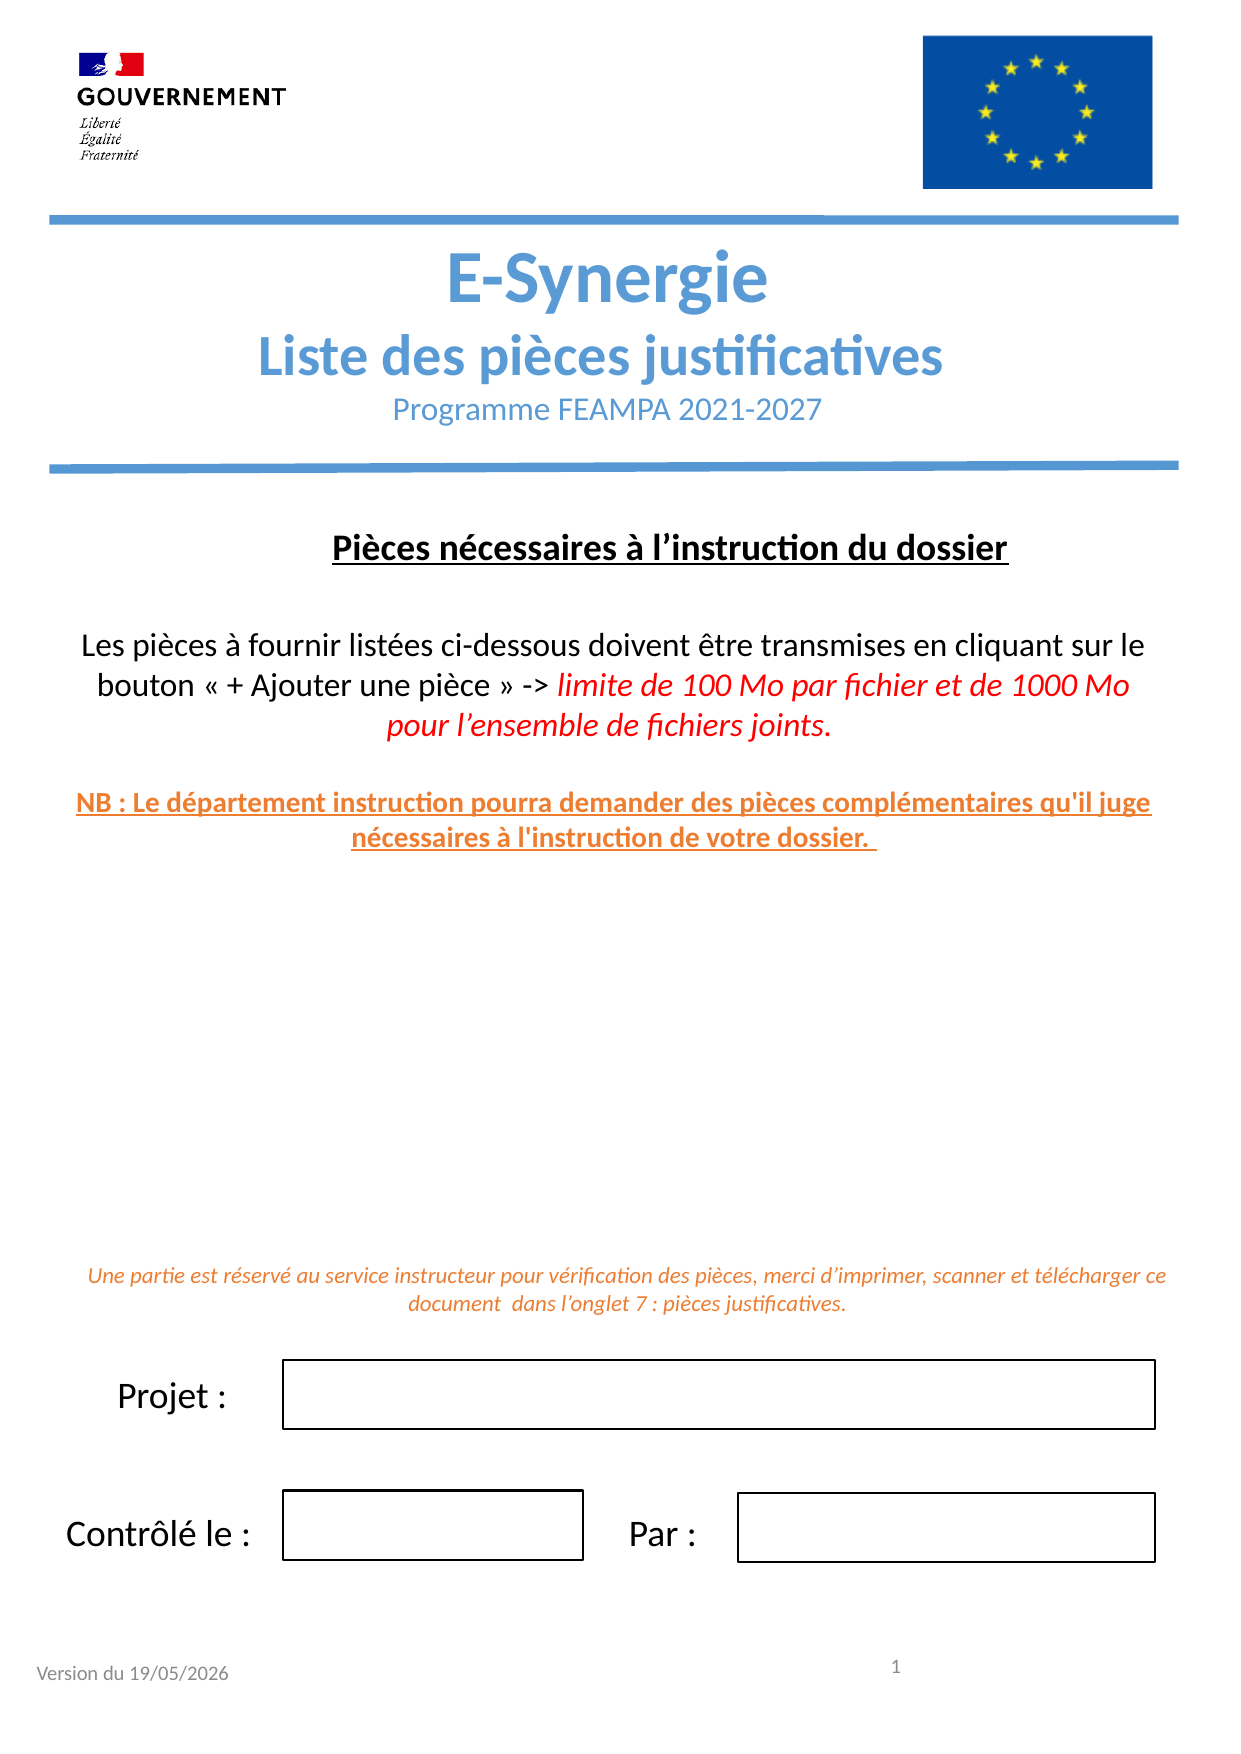

E-Synergie
Liste des pièces justificatives
Programme FEAMPA 2021-2027
Pièces nécessaires à l’instruction du dossier
Les pièces à fournir listées ci-dessous doivent être transmises en cliquant sur le bouton « + Ajouter une pièce » -> limite de 100 Mo par fichier et de 1000 Mo pour l’ensemble de fichiers joints.
NB : Le département instruction pourra demander des pièces complémentaires qu'il juge nécessaires à l'instruction de votre dossier.
Une partie est réservé au service instructeur pour vérification des pièces, merci d’imprimer, scanner et télécharger ce document dans l’onglet 7 : pièces justificatives.
Projet :
Contrôlé le :
Par :
Version du 19/05/2026